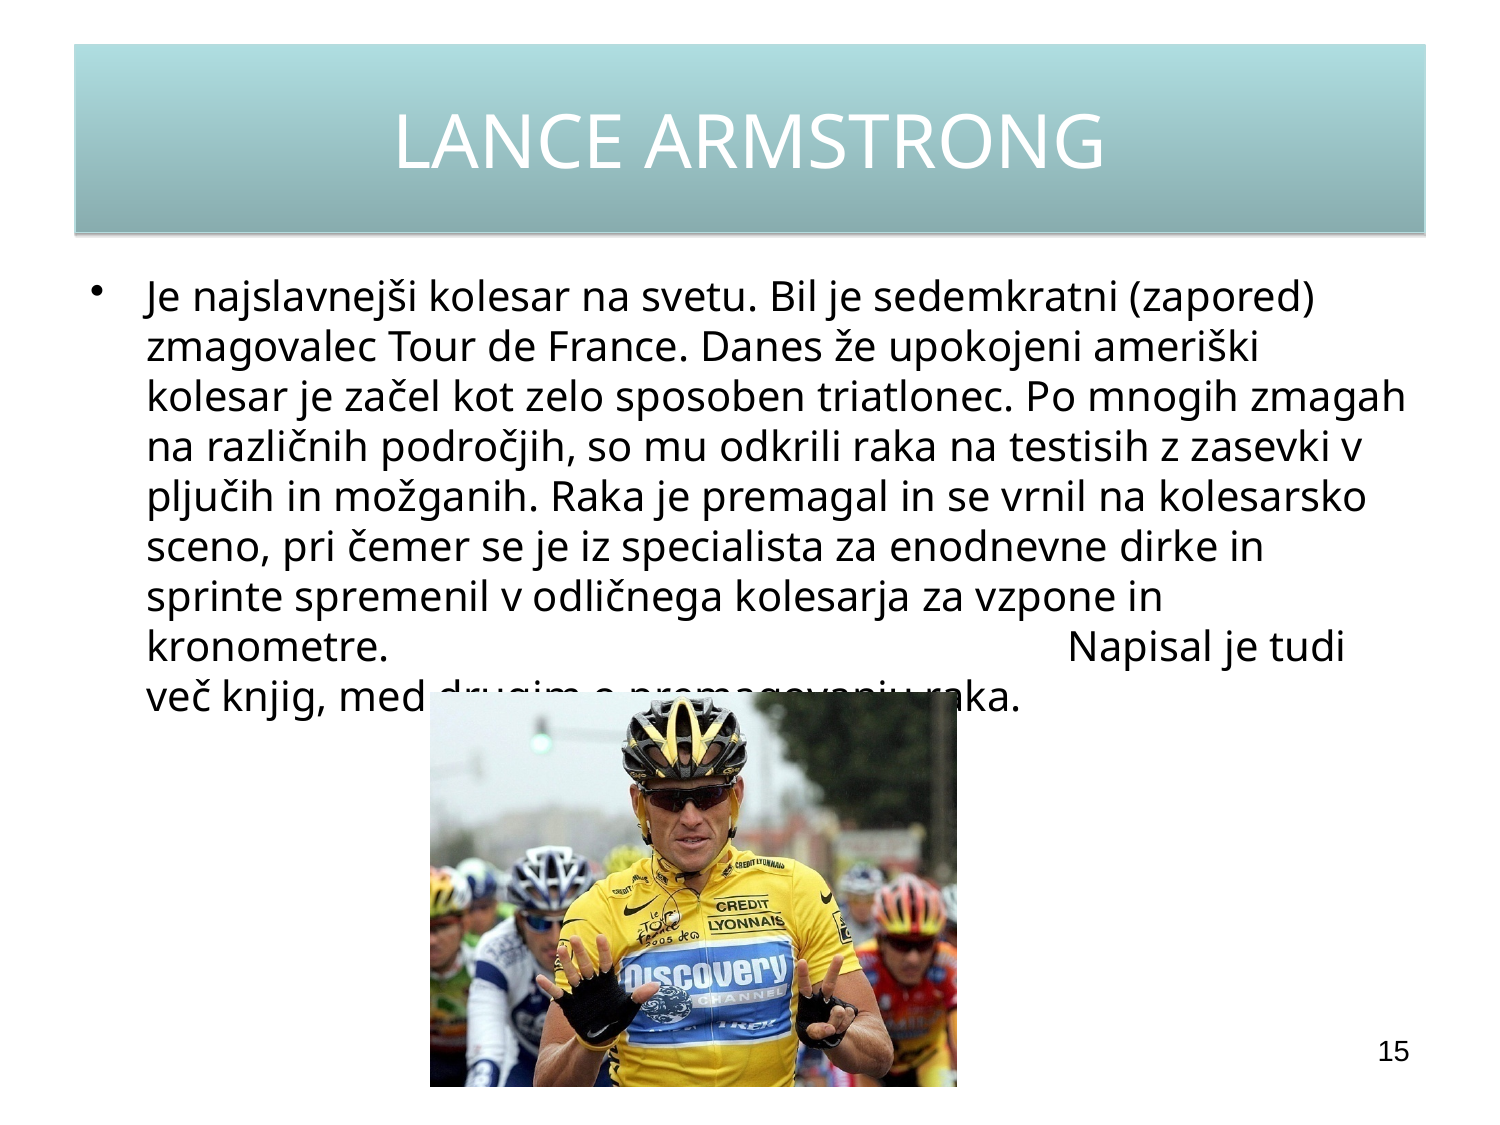

# LANCE ARMSTRONG
Je najslavnejši kolesar na svetu. Bil je sedemkratni (zapored) zmagovalec Tour de France. Danes že upokojeni ameriški kolesar je začel kot zelo sposoben triatlonec. Po mnogih zmagah na različnih področjih, so mu odkrili raka na testisih z zasevki v pljučih in možganih. Raka je premagal in se vrnil na kolesarsko sceno, pri čemer se je iz specialista za enodnevne dirke in sprinte spremenil v odličnega kolesarja za vzpone in kronometre. Napisal je tudi več knjig, med drugim o premagovanju raka.